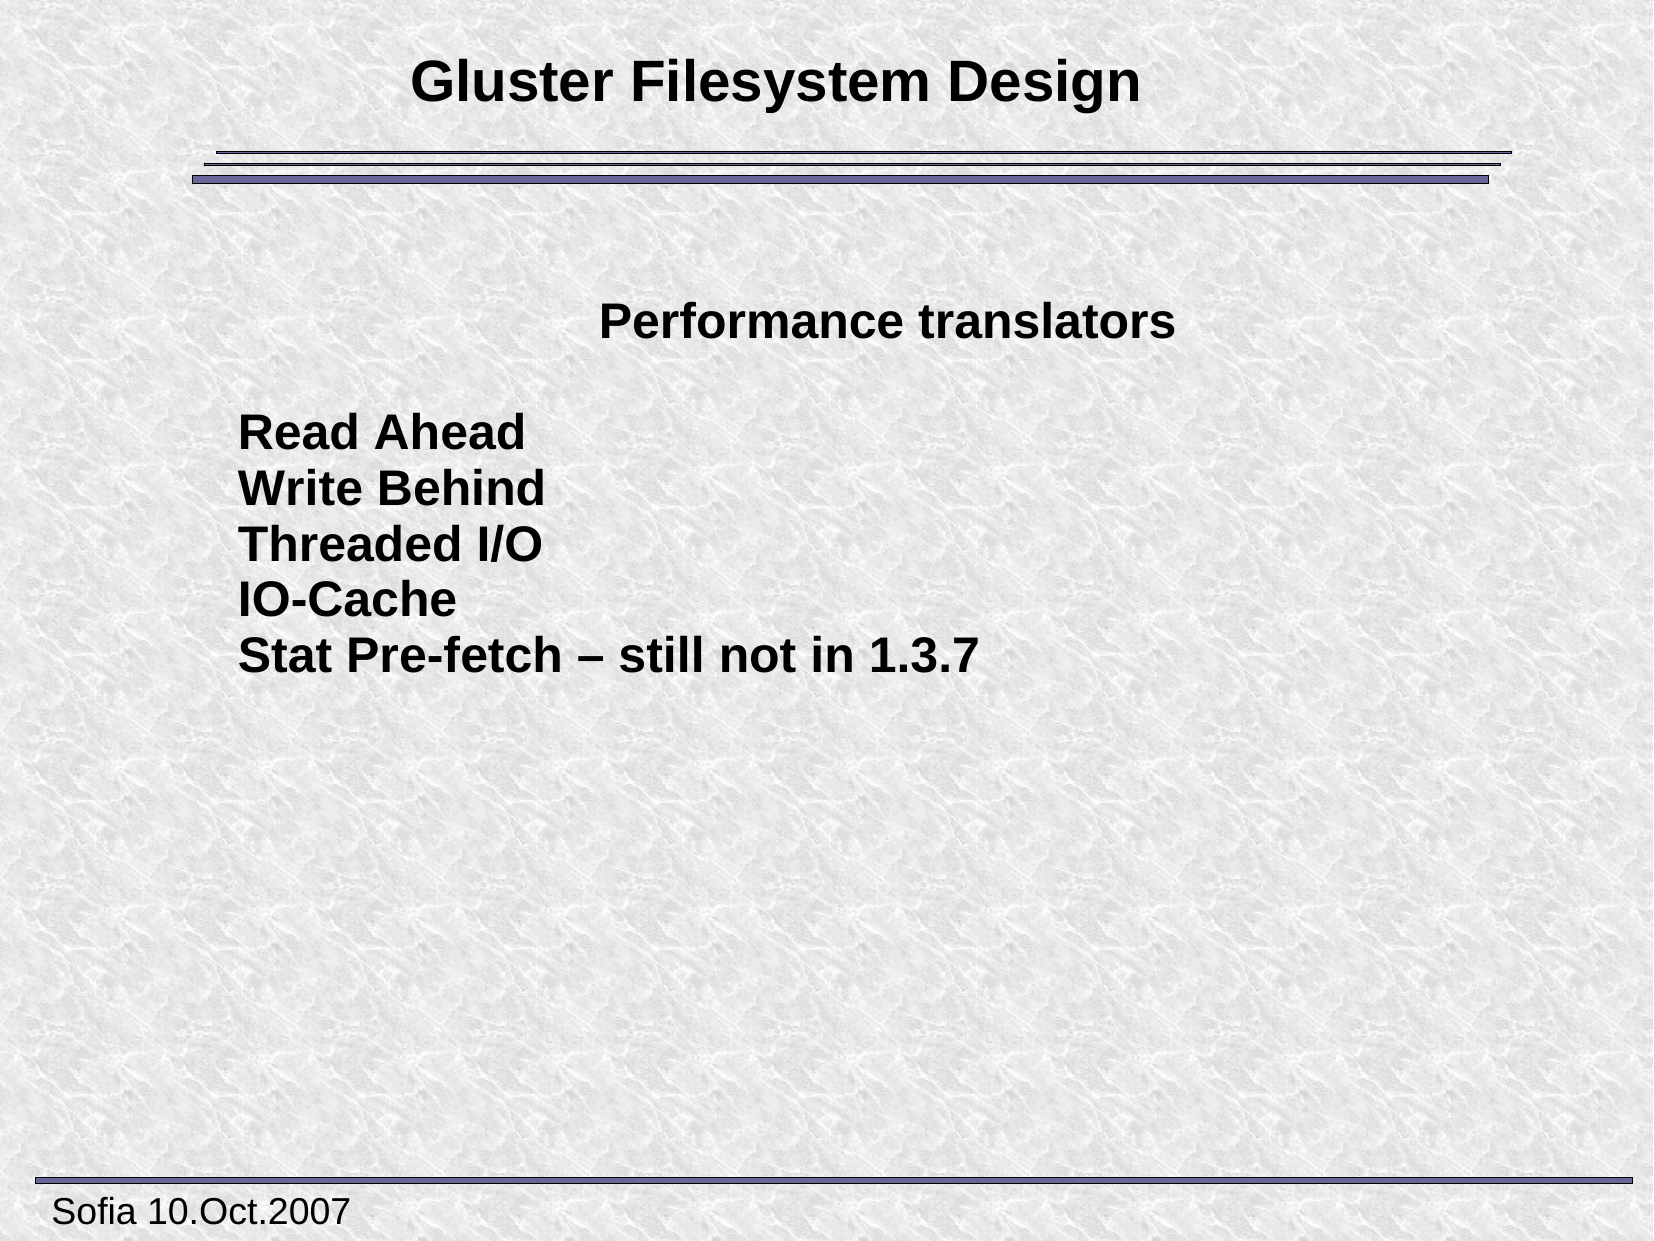

Gluster Filesystem Design
					Performance translators
 Read Ahead
 Write Behind
 Threaded I/O
 IO-Cache
 Stat Pre-fetch – still not in 1.3.7
Sofia 10.Oct.2007